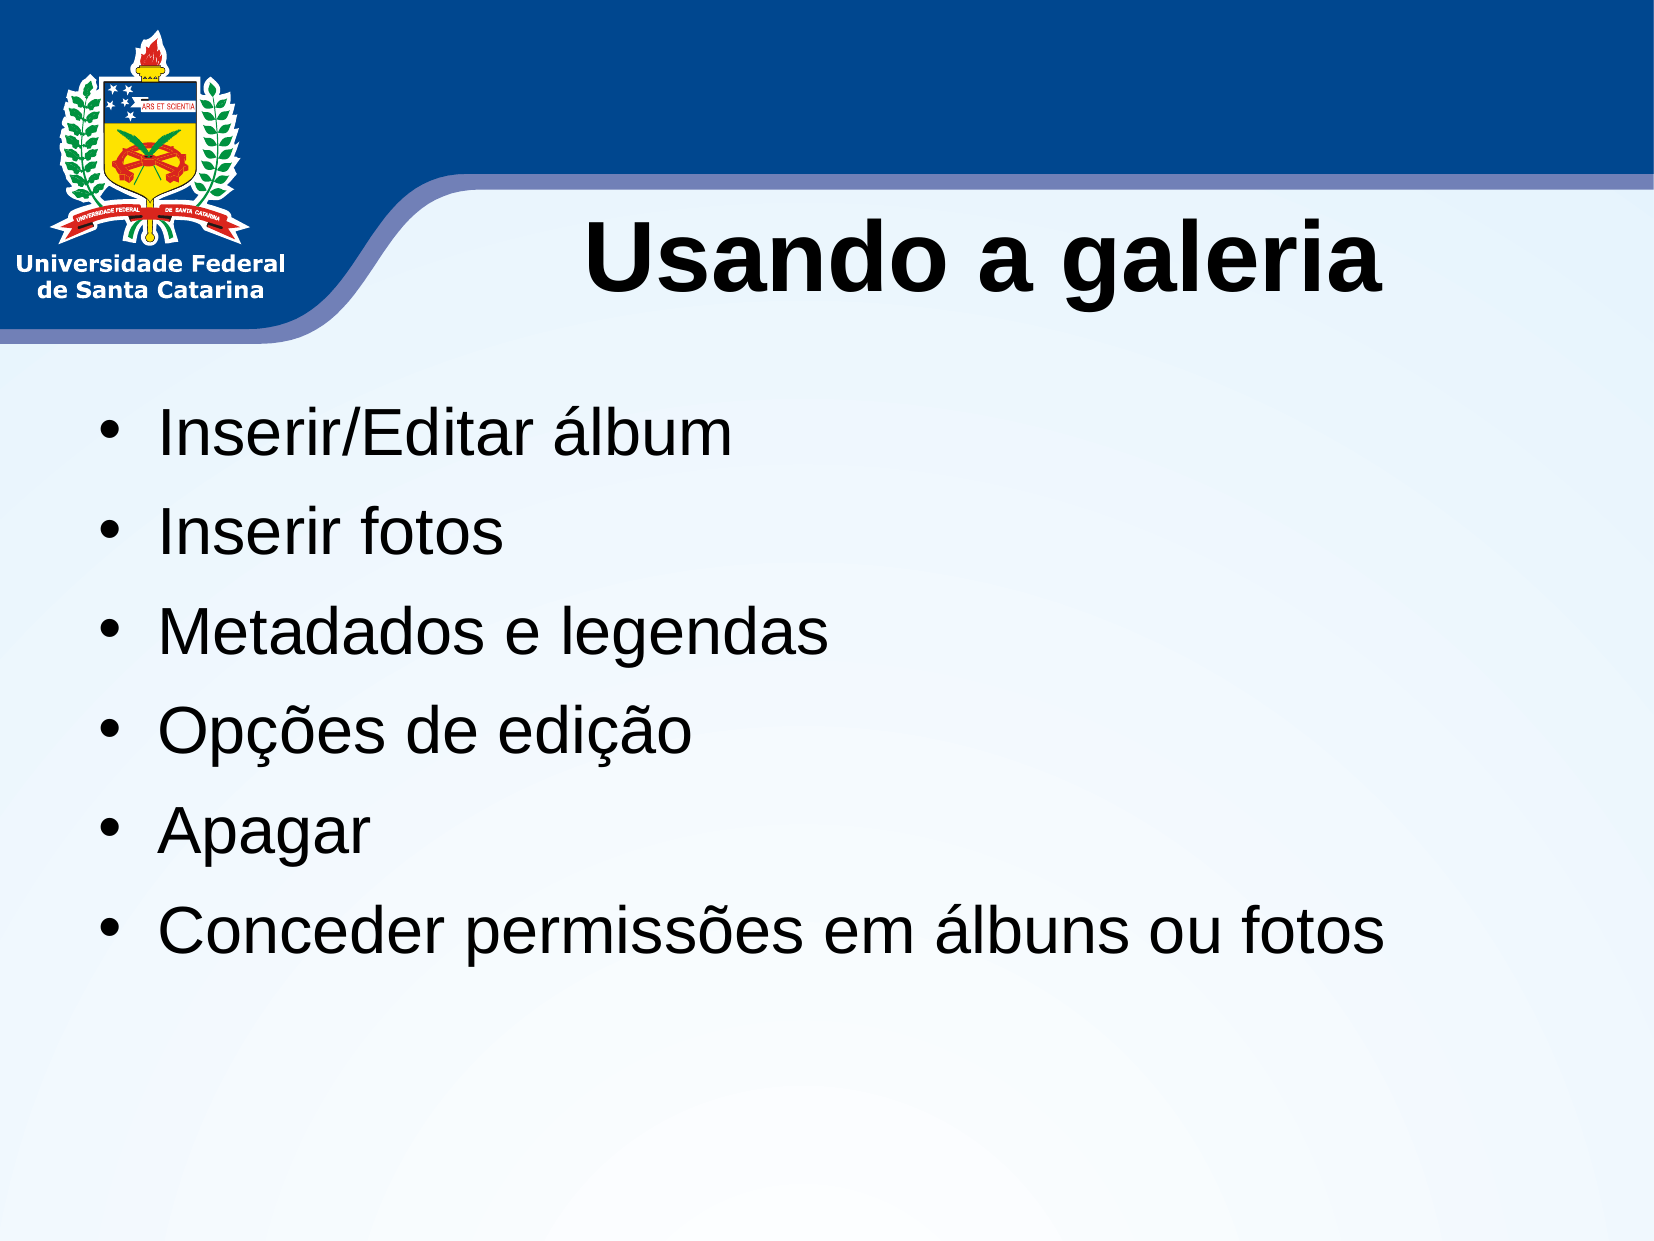

# Usando a galeria
Inserir/Editar álbum
Inserir fotos
Metadados e legendas
Opções de edição
Apagar
Conceder permissões em álbuns ou fotos